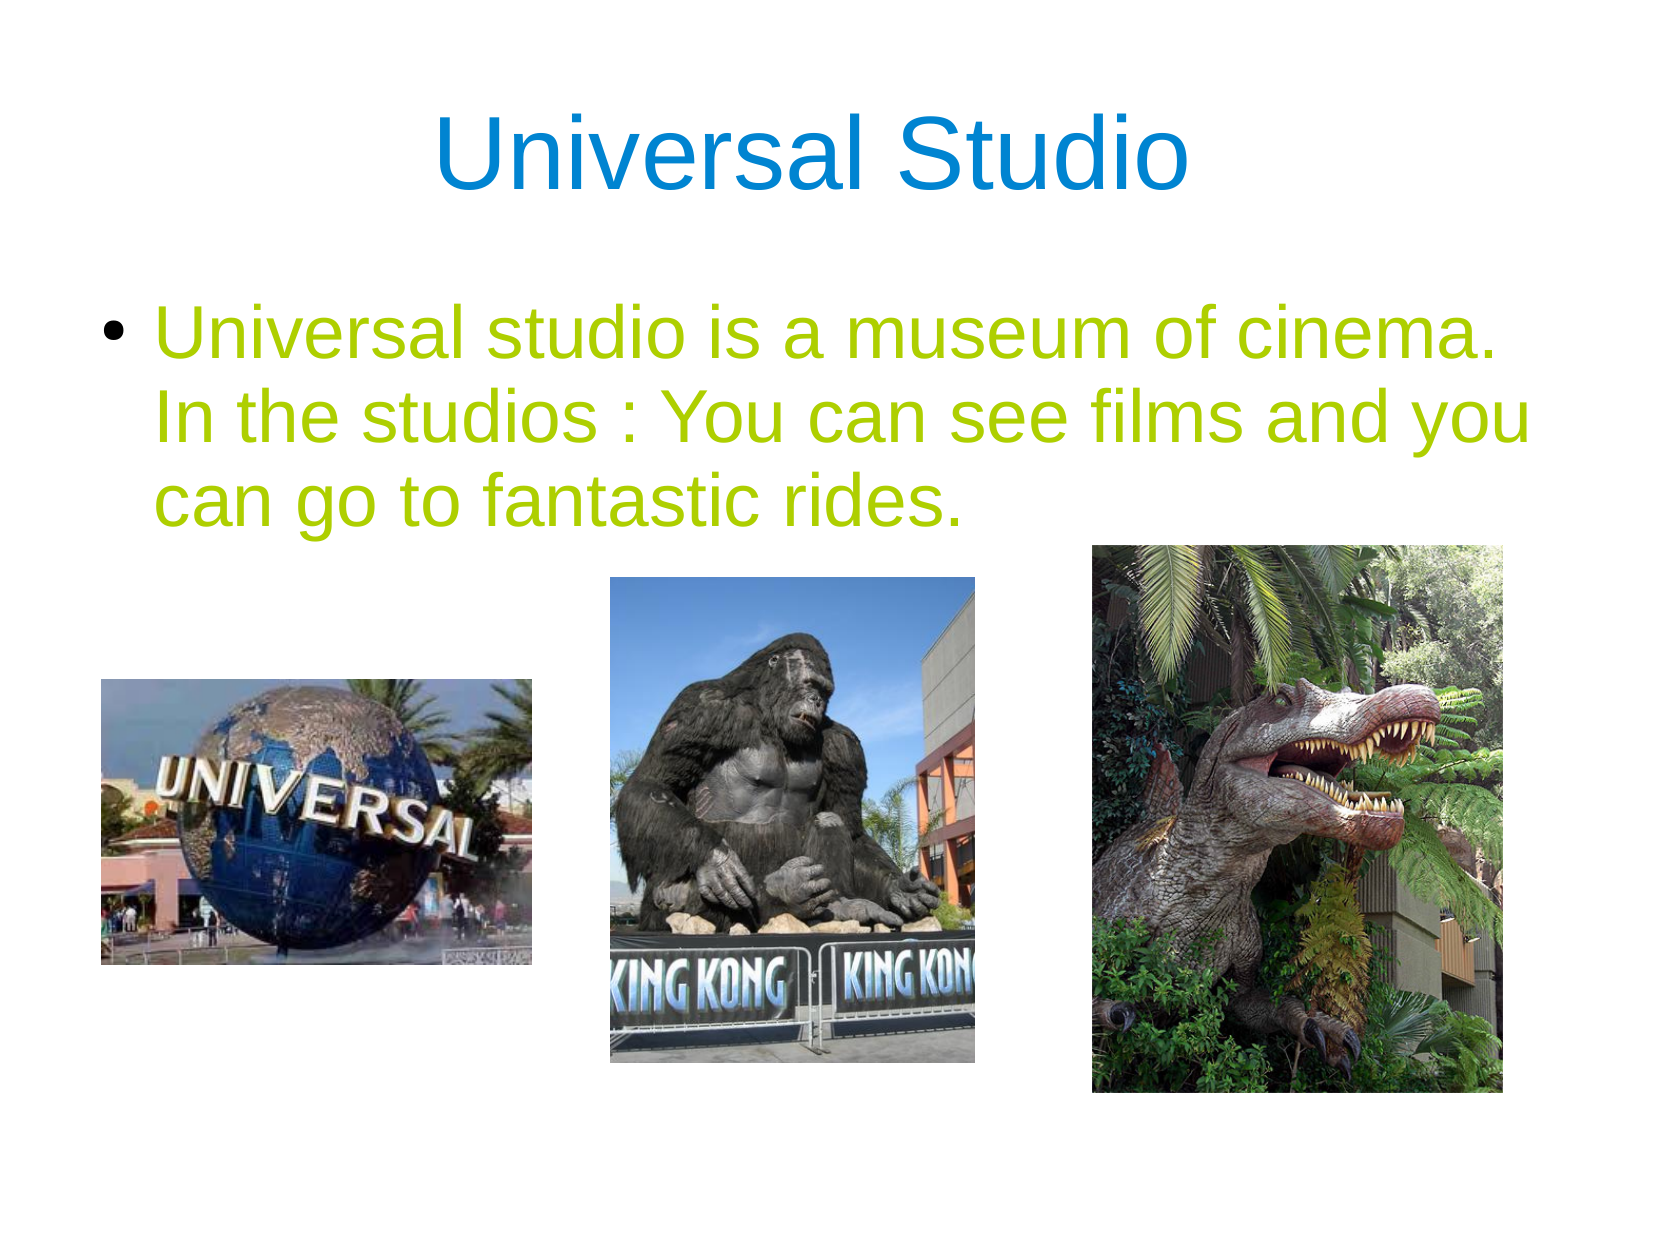

# Universal Studio
Universal studio is a museum of cinema. In the studios : You can see films and you can go to fantastic rides.